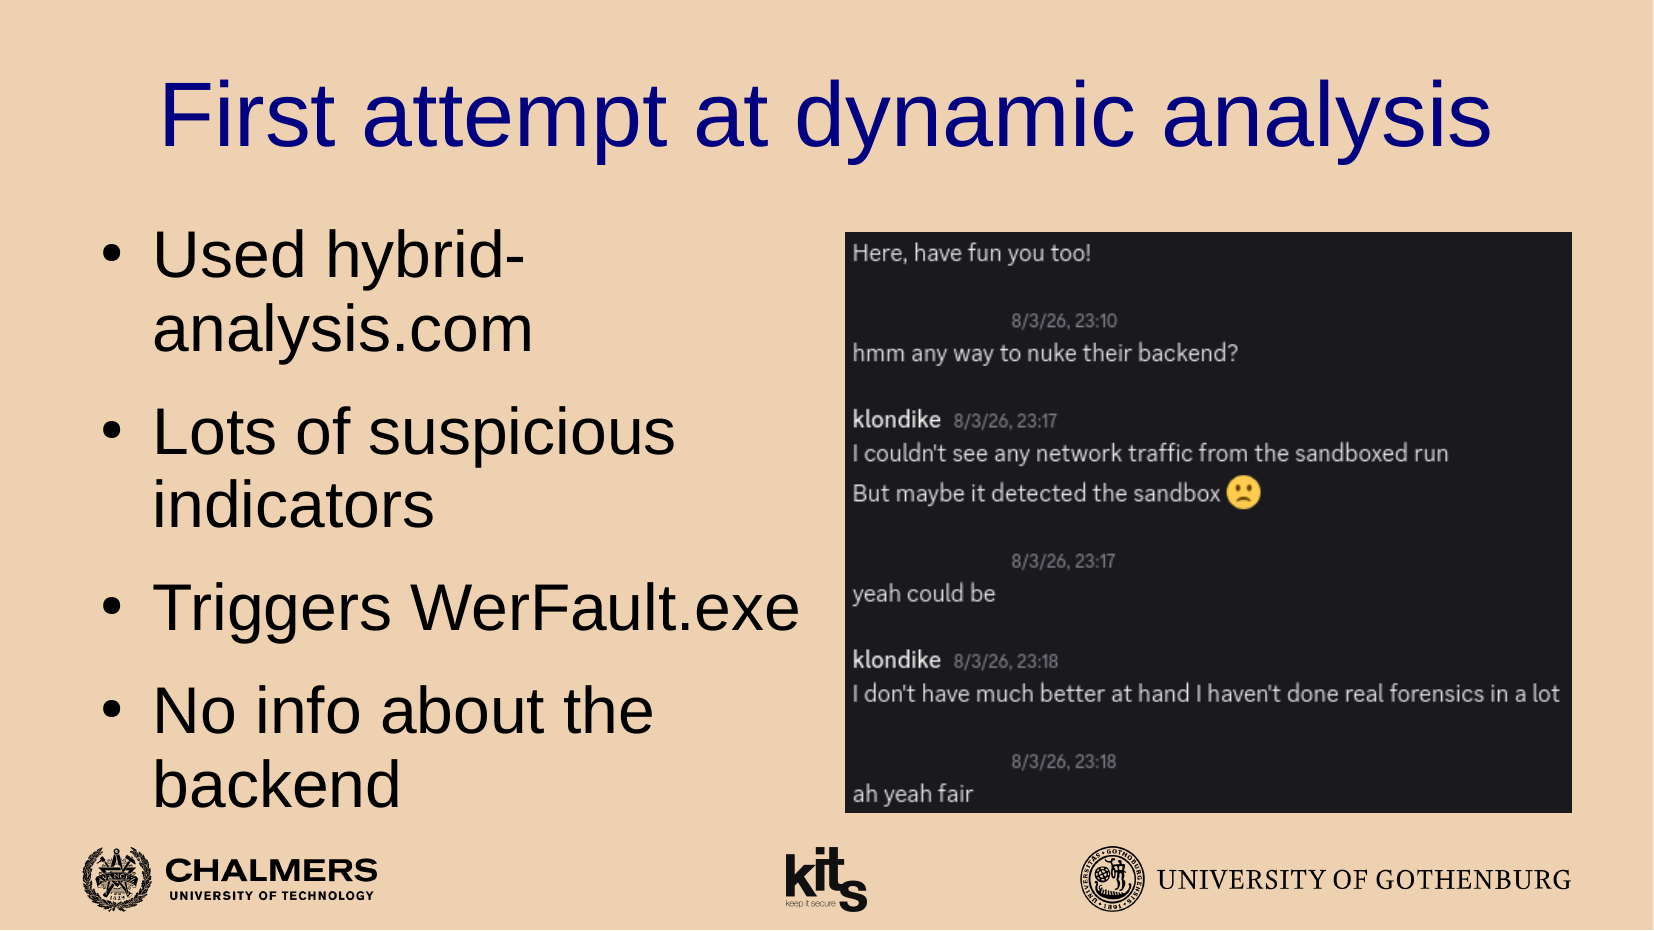

# First attempt at dynamic analysis
Used hybrid-analysis.com
Lots of suspicious indicators
Triggers WerFault.exe
No info about the backend